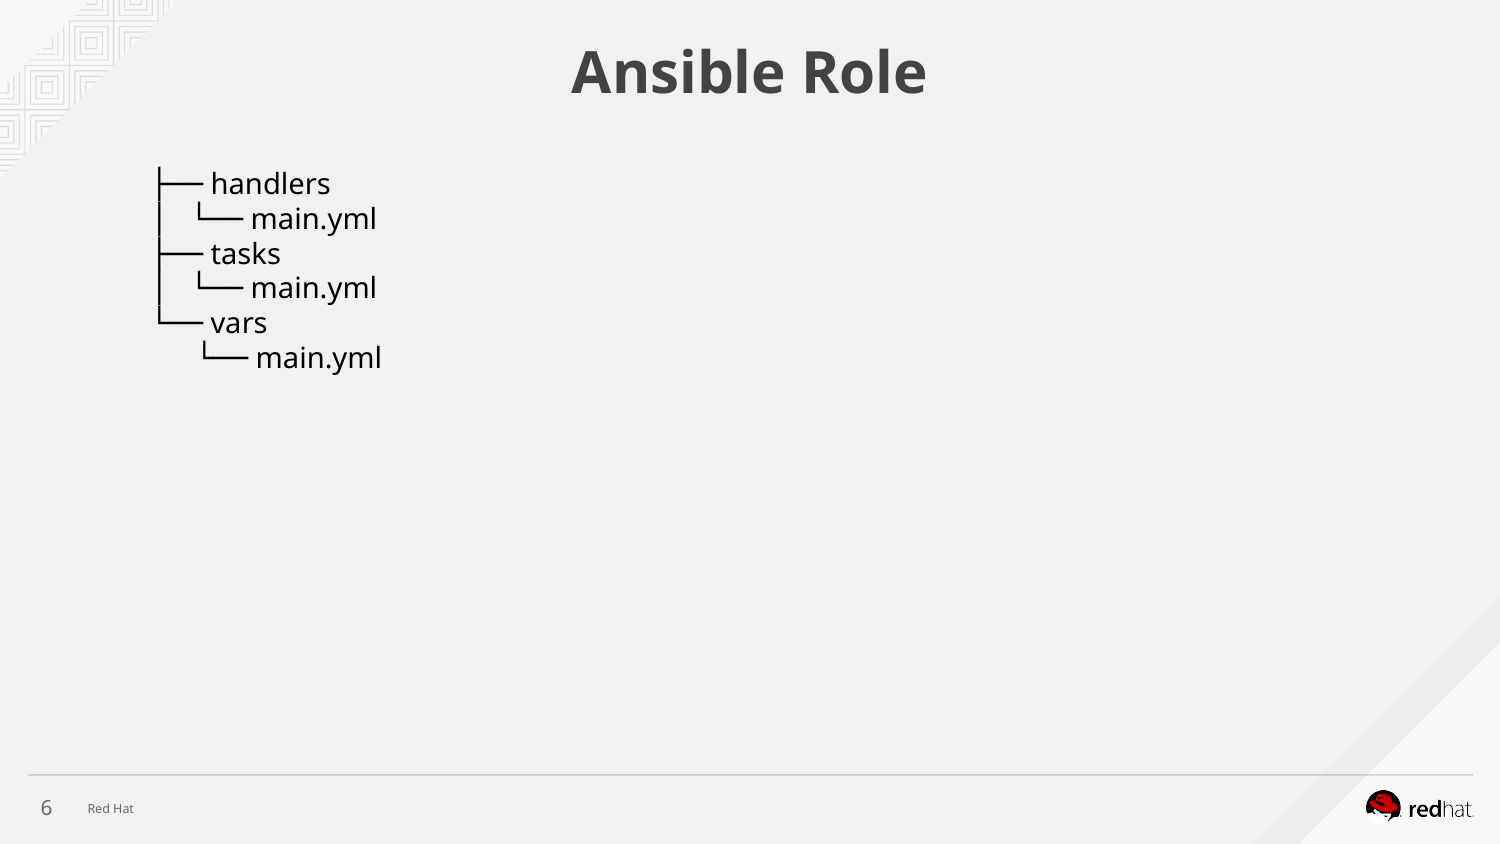

Ansible Role
# ├── handlers
│ └── main.yml
├── tasks
│ └── main.yml
└── vars
 └── main.yml